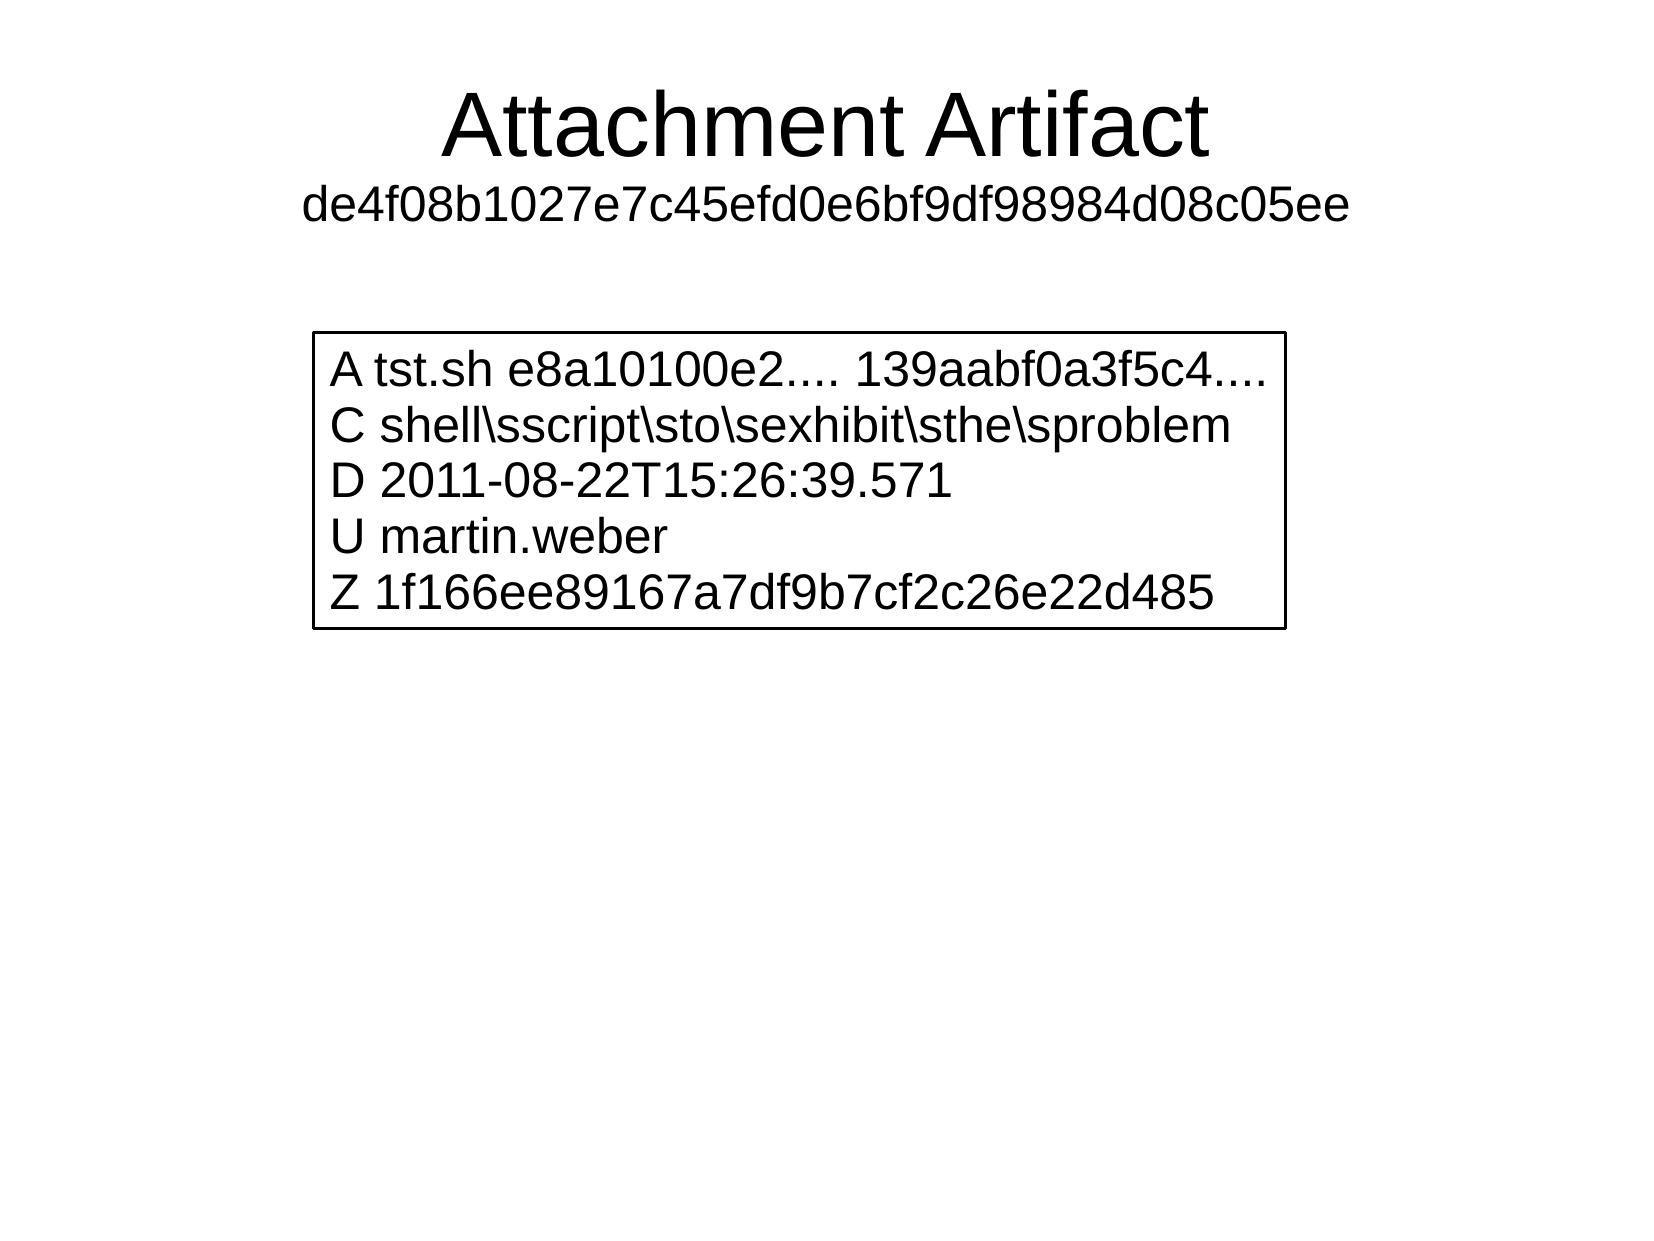

# Attachment Artifact de4f08b1027e7c45efd0e6bf9df98984d08c05ee
A tst.sh e8a10100e2.... 139aabf0a3f5c4....
C shell\sscript\sto\sexhibit\sthe\sproblem
D 2011-08-22T15:26:39.571
U martin.weber
Z 1f166ee89167a7df9b7cf2c26e22d485